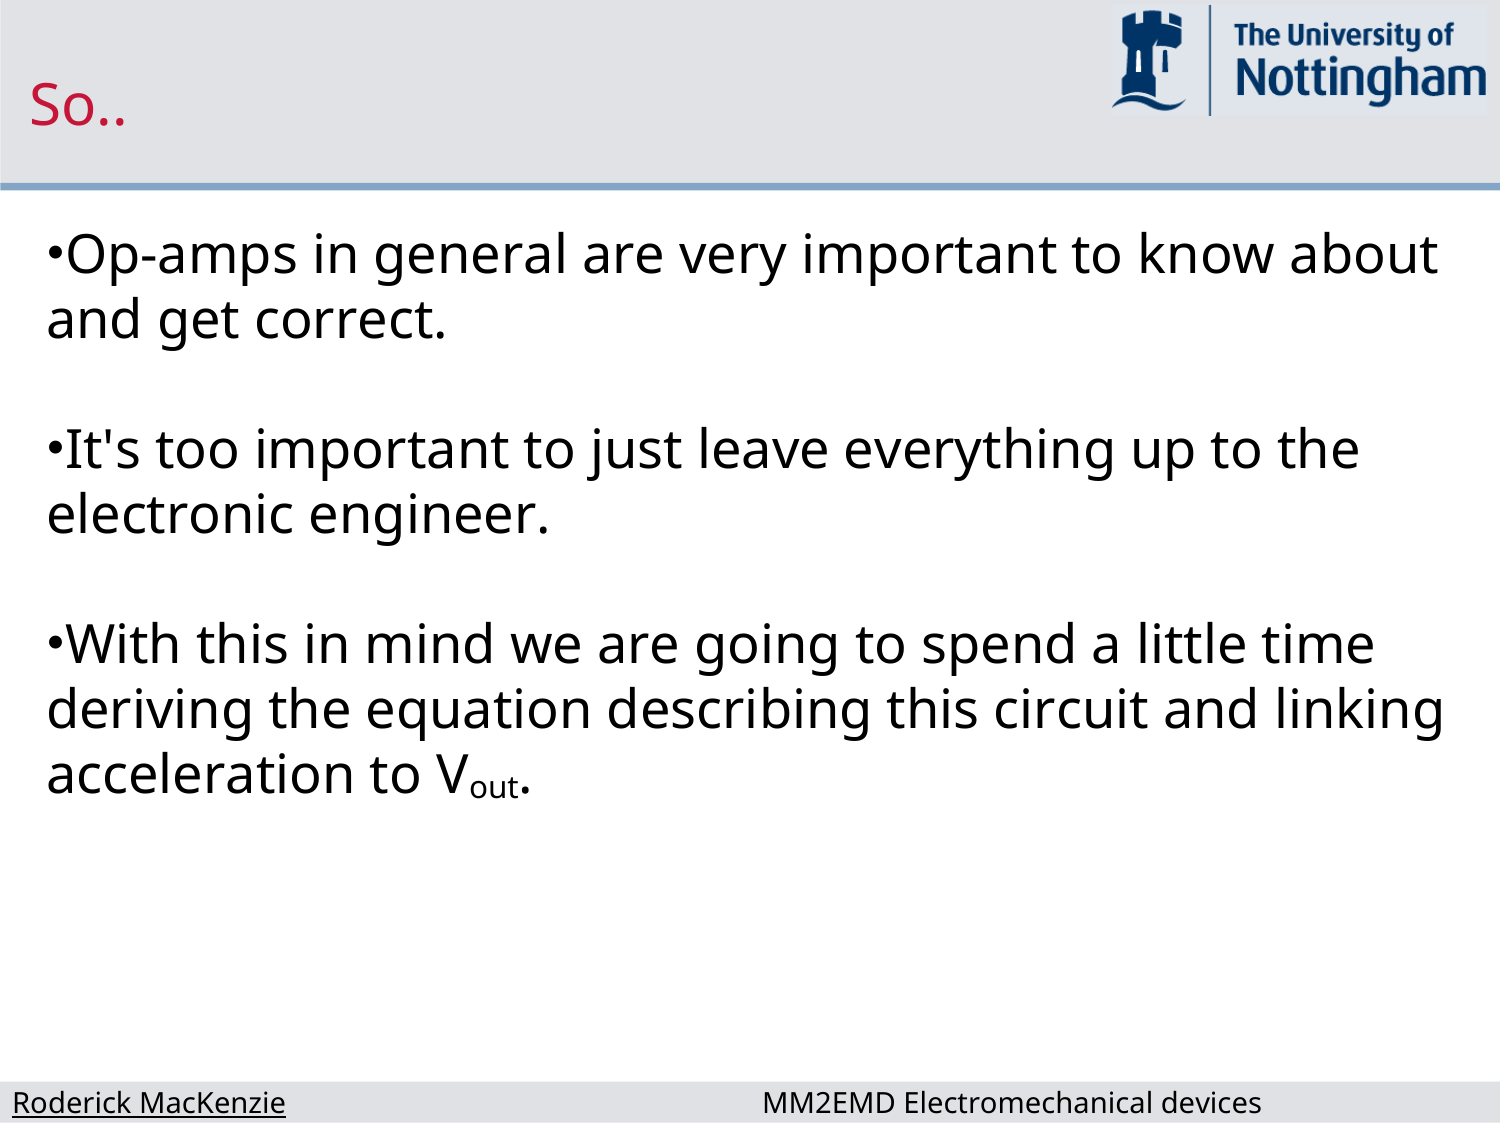

# So..
Op-amps in general are very important to know about and get correct.
It's too important to just leave everything up to the electronic engineer.
With this in mind we are going to spend a little time deriving the equation describing this circuit and linking acceleration to Vout.